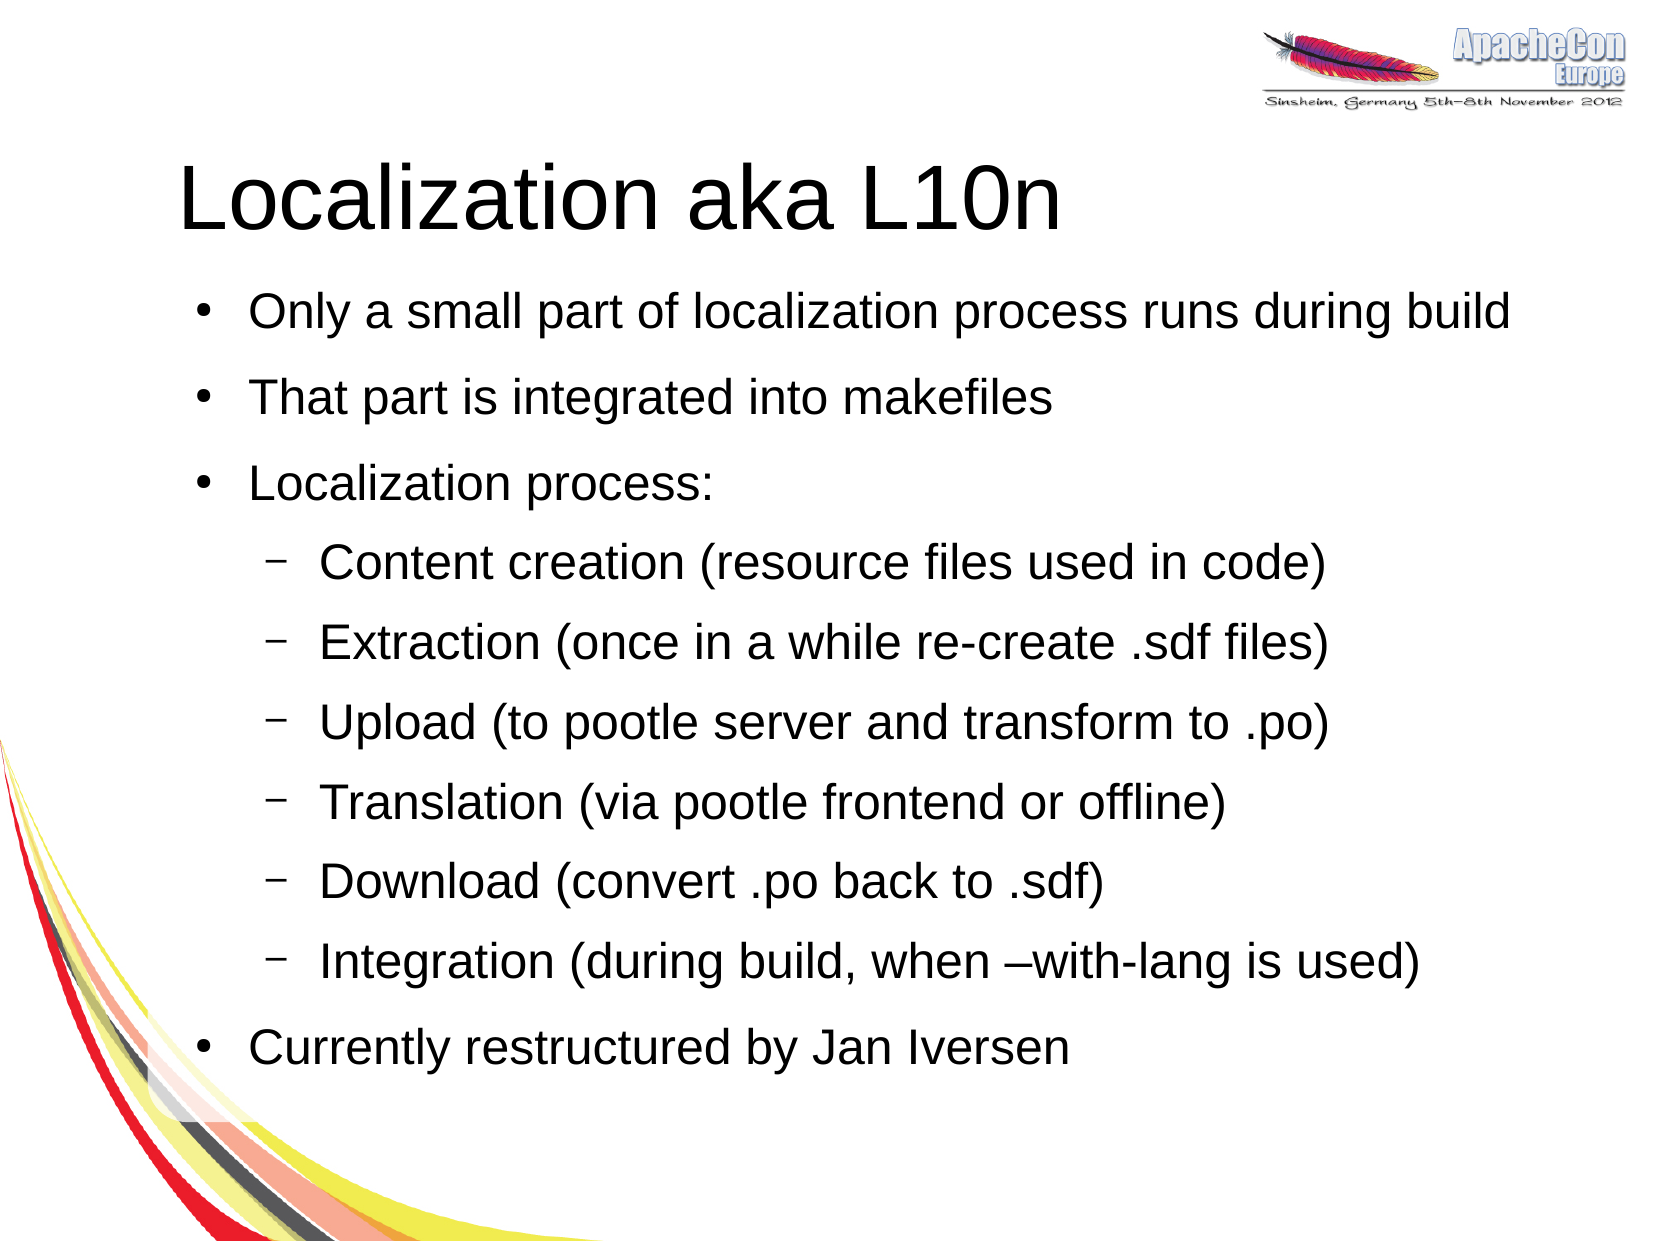

# Localization aka L10n
Only a small part of localization process runs during build
That part is integrated into makefiles
Localization process:
Content creation (resource files used in code)
Extraction (once in a while re-create .sdf files)
Upload (to pootle server and transform to .po)
Translation (via pootle frontend or offline)
Download (convert .po back to .sdf)
Integration (during build, when –with-lang is used)
Currently restructured by Jan Iversen